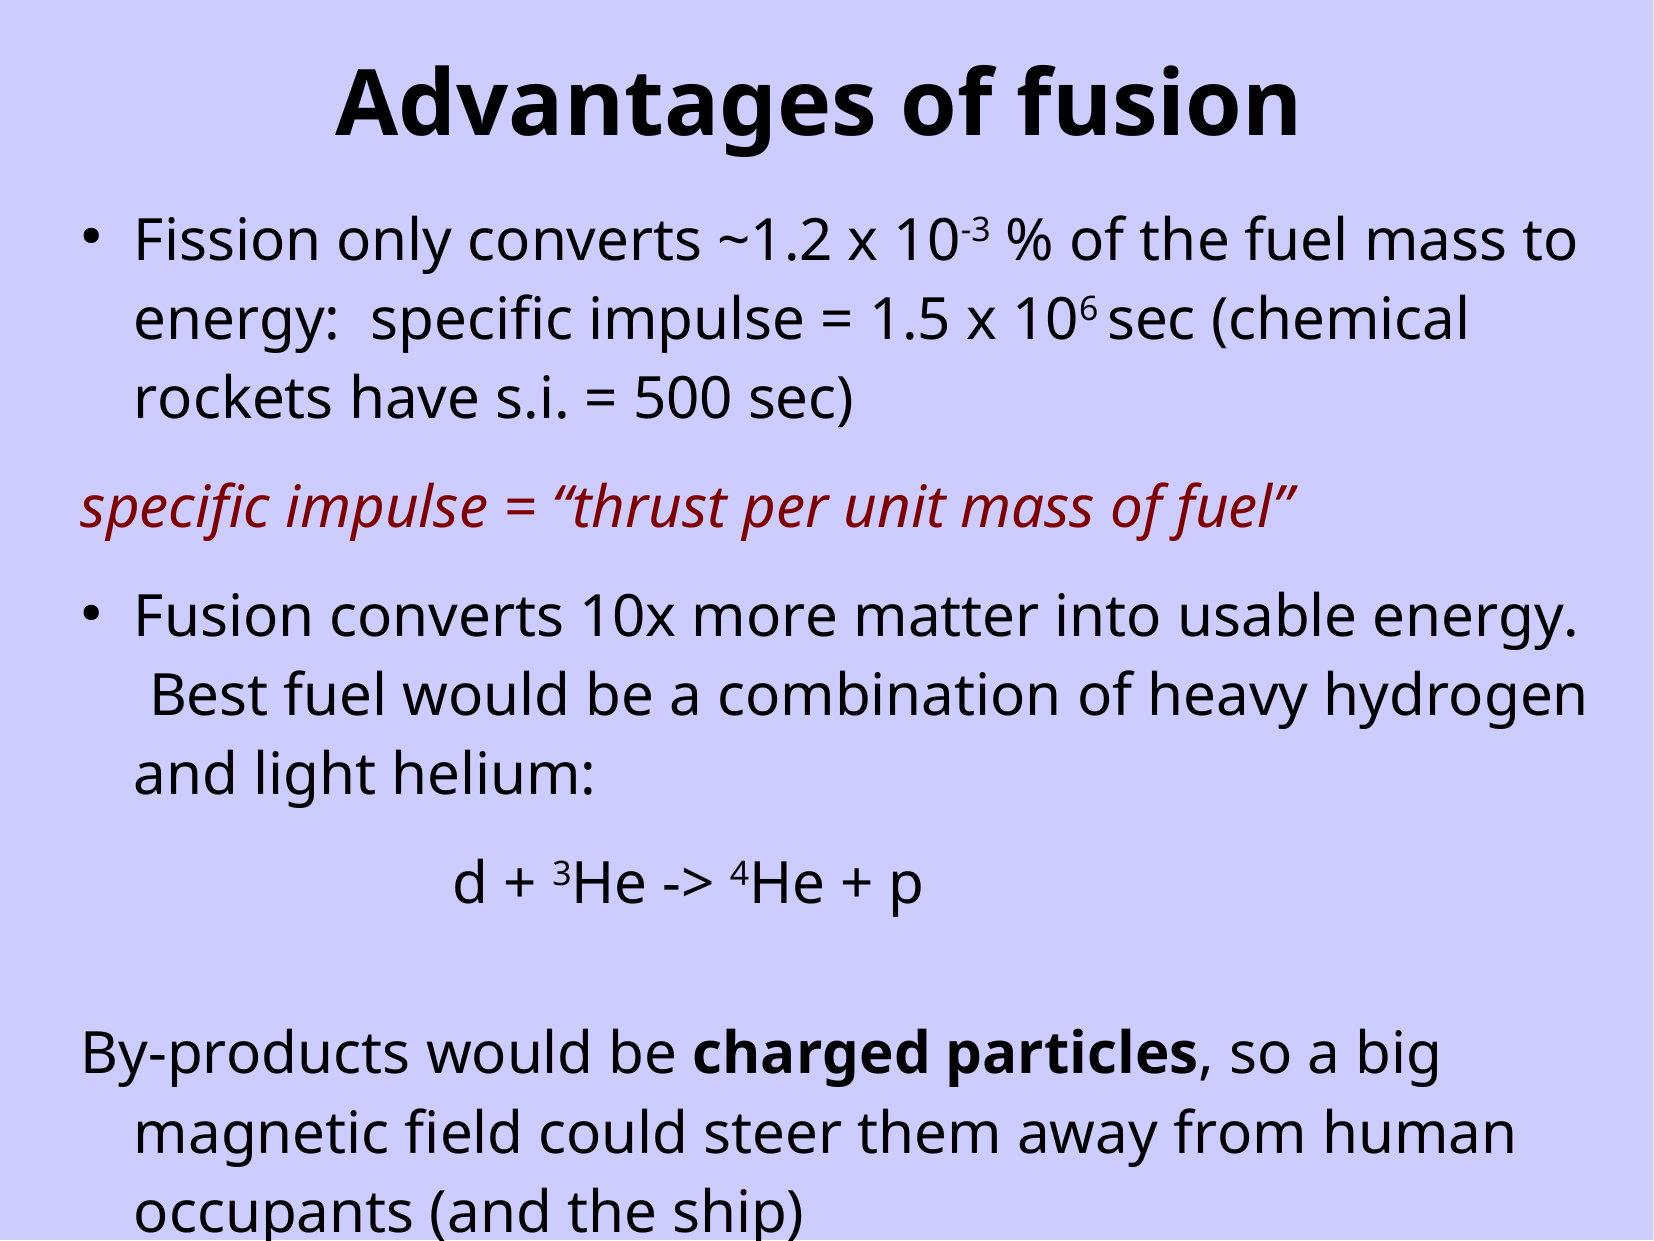

# Advantages of fusion
Fission only converts ~1.2 x 10-3 % of the fuel mass to energy: specific impulse = 1.5 x 106 sec (chemical rockets have s.i. = 500 sec)
specific impulse = “thrust per unit mass of fuel”
Fusion converts 10x more matter into usable energy. Best fuel would be a combination of heavy hydrogen and light helium:
d + 3He -> 4He + p
By-products would be charged particles, so a big magnetic field could steer them away from human occupants (and the ship)
What might a nuclear fusion drive system look like?